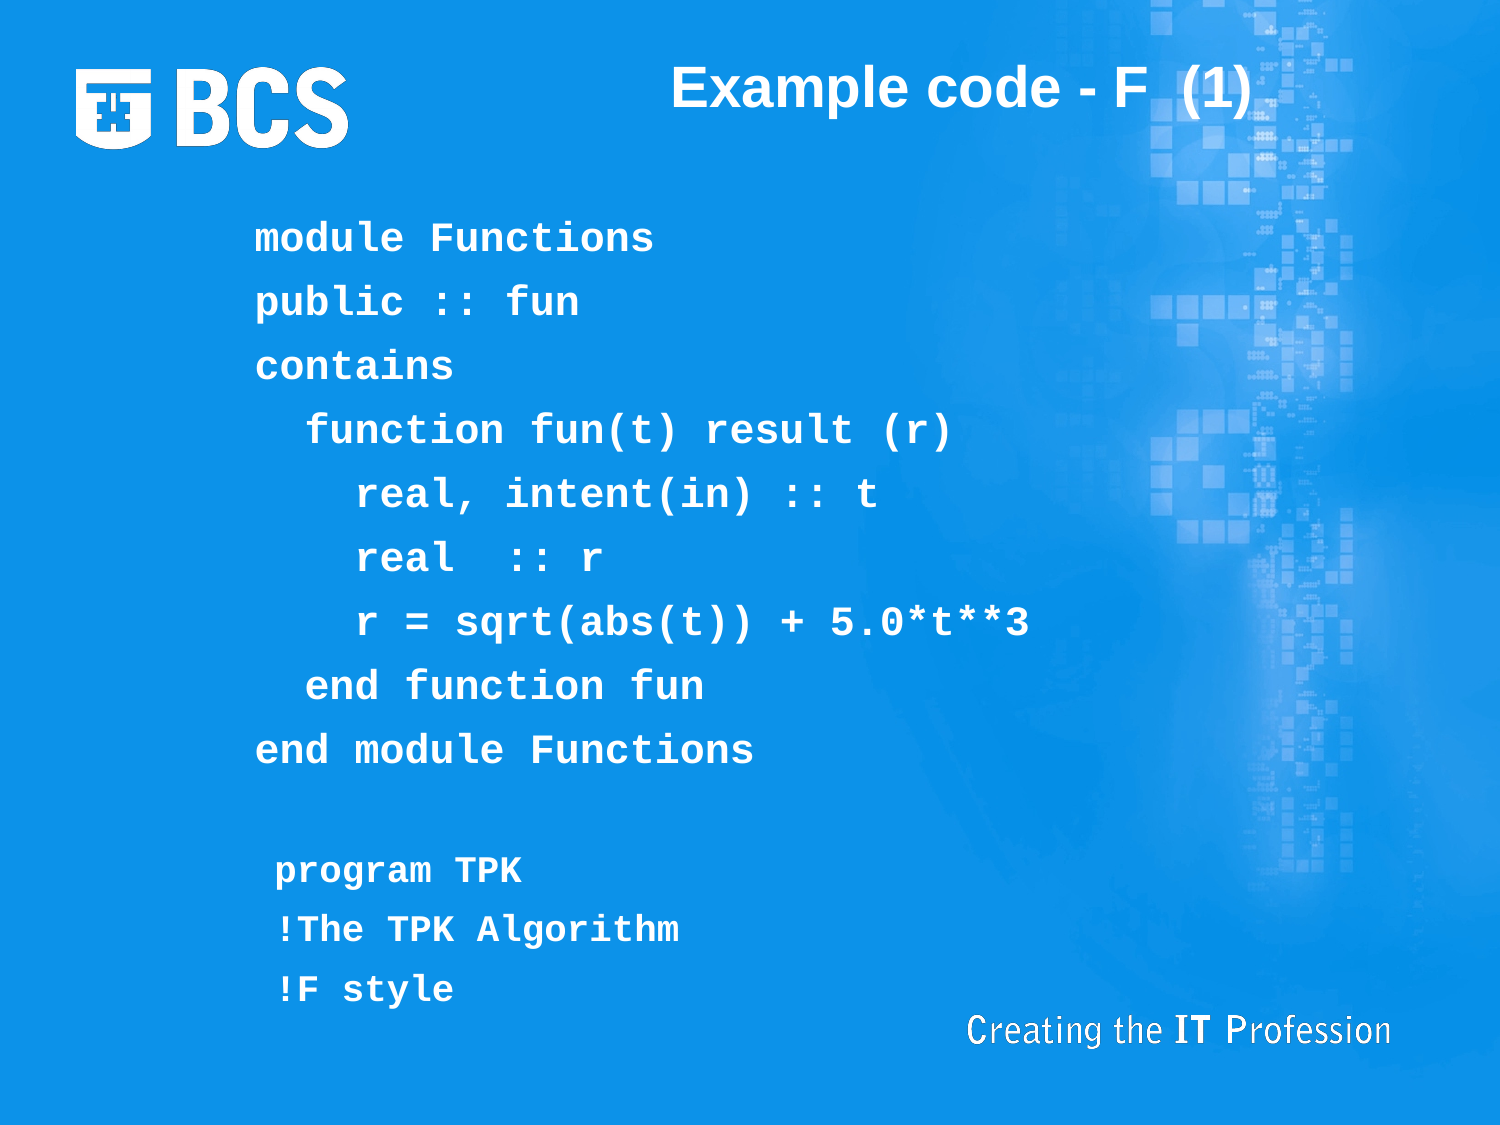

# Example code - F (1)
 module Functions
 public :: fun
 contains
 function fun(t) result (r)
 real, intent(in) :: t
 real :: r
 r = sqrt(abs(t)) + 5.0*t**3
 end function fun
 end module Functions
		 program TPK
		 !The TPK Algorithm
		 !F style